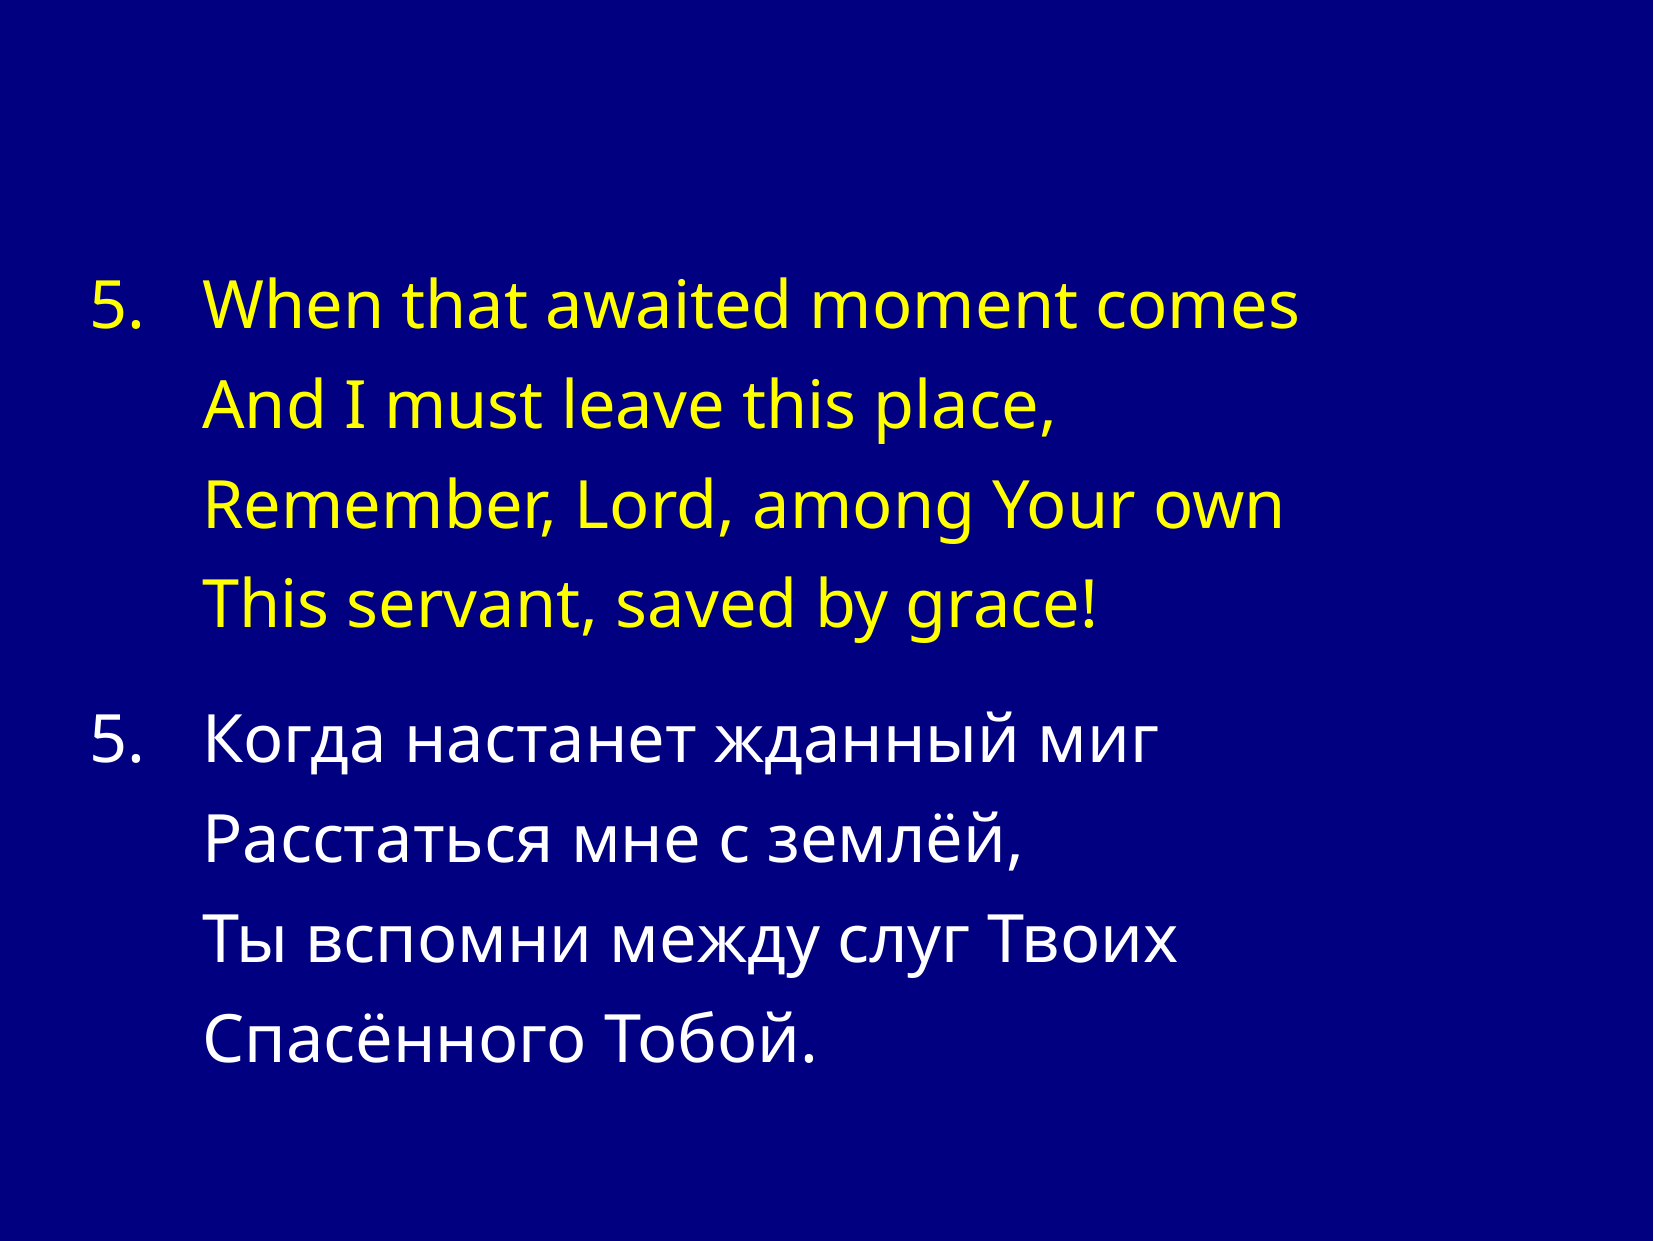

5.	When that awaited moment comes
	And I must leave this place,
	Remember, Lord, among Your own
	This servant, saved by grace!
5.	Когда настанет жданный миг
	Расстаться мне с землёй,
	Ты вспомни между слуг Твоих
	Спасённого Тобой.